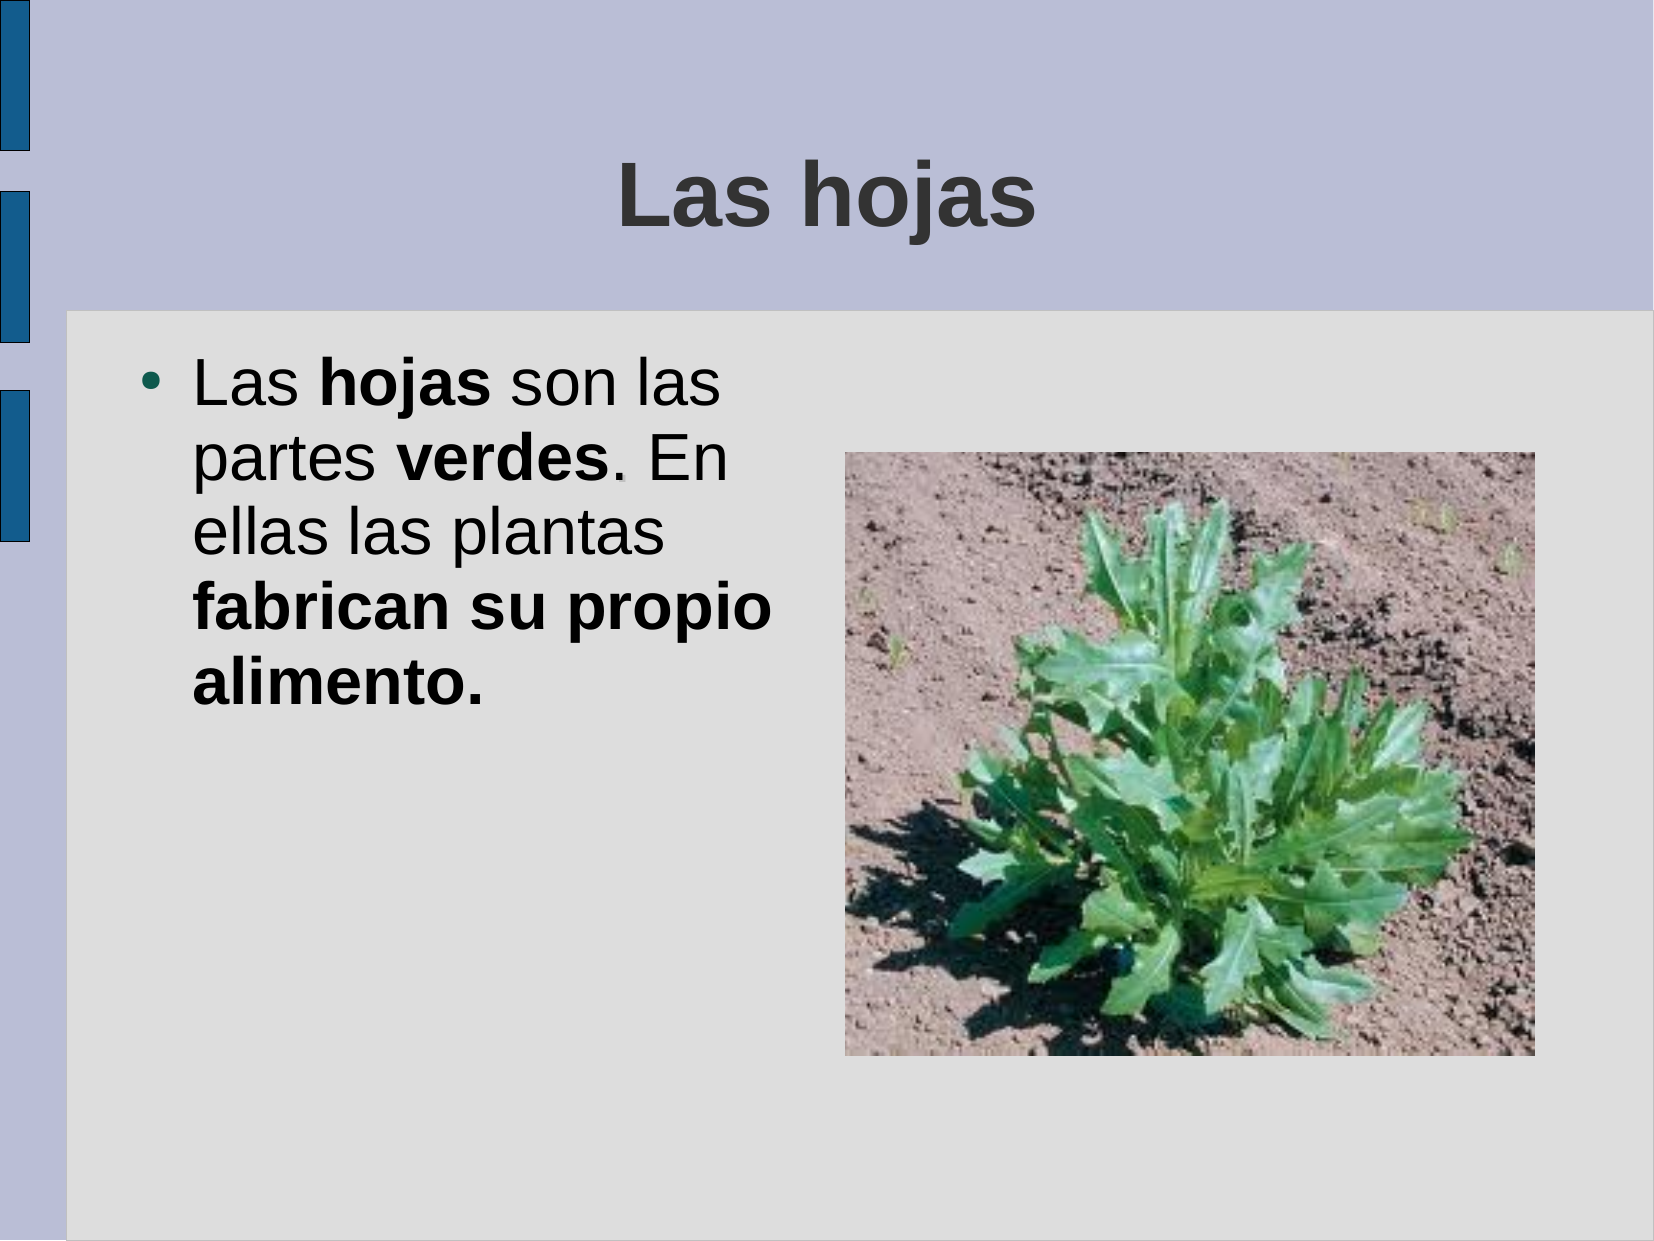

# Las hojas
Las hojas son las partes verdes. En ellas las plantas fabrican su propio alimento.